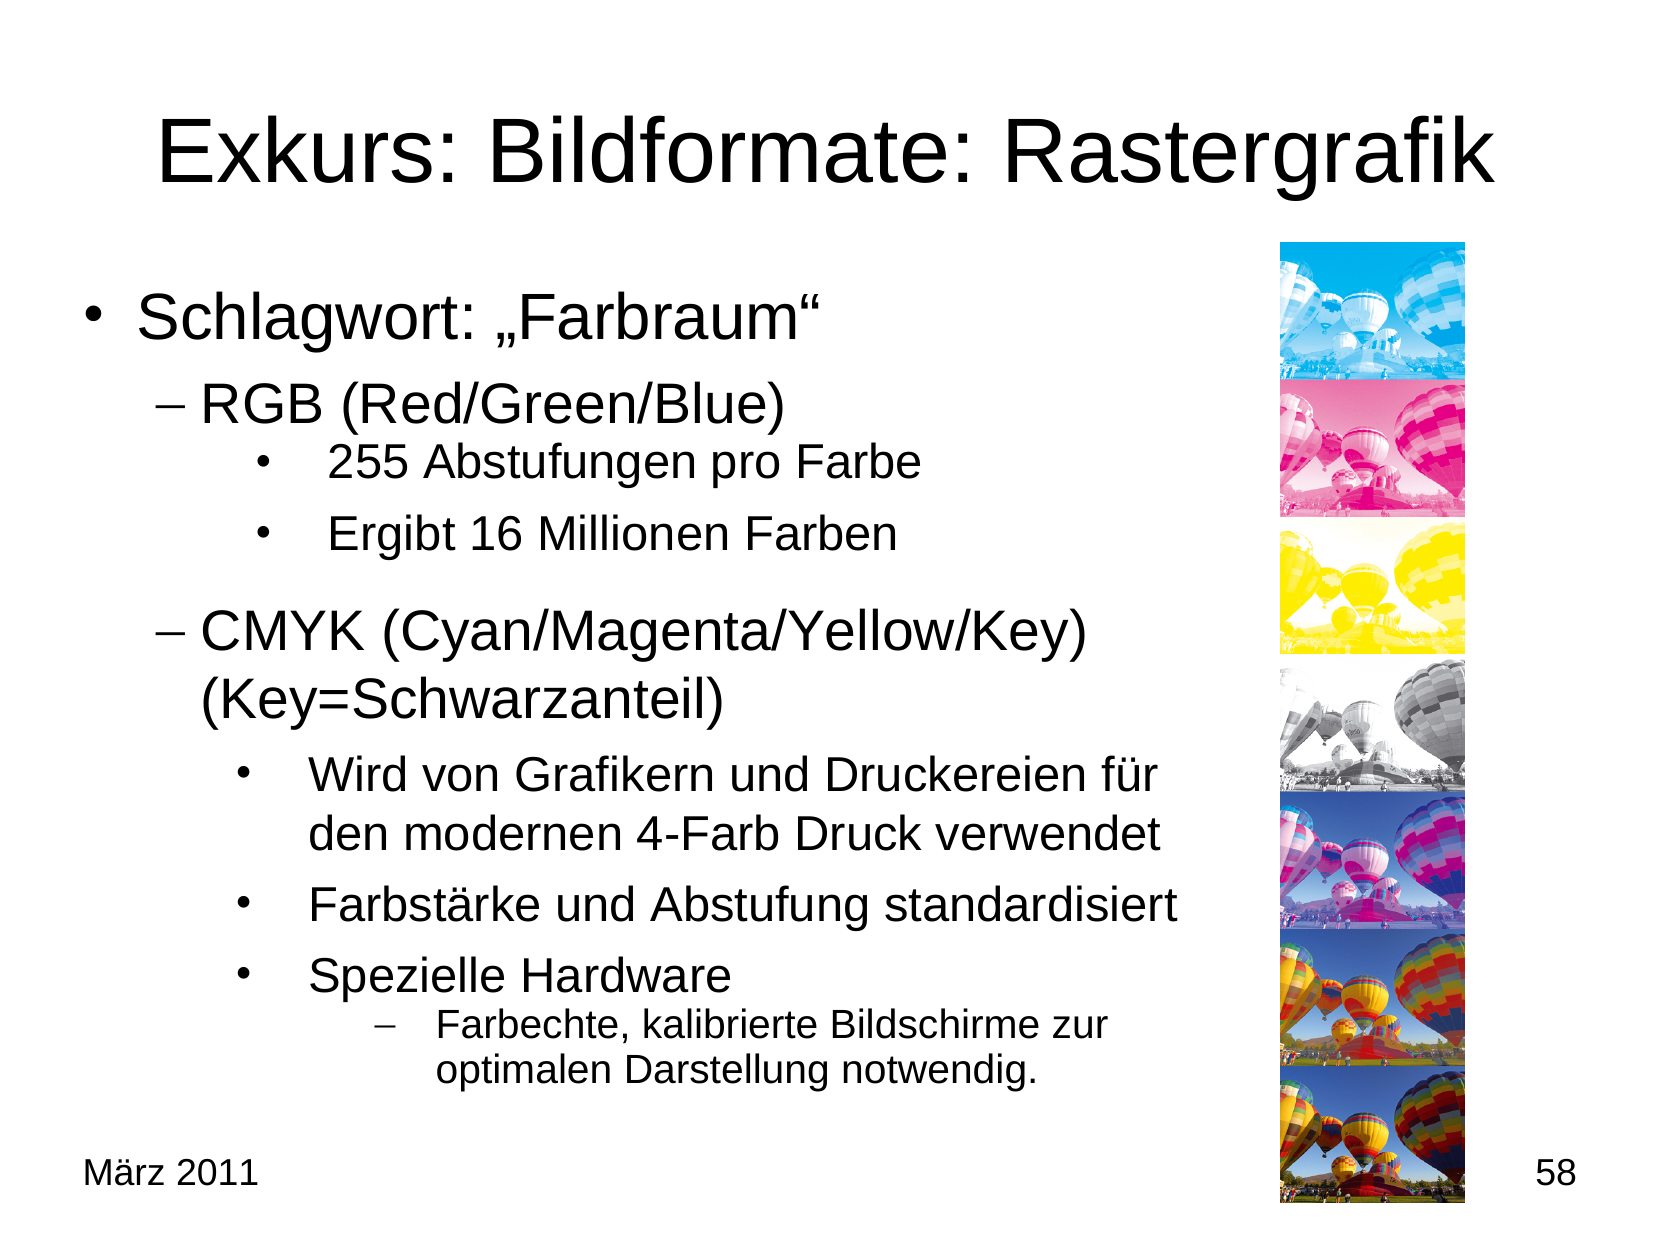

# Exkurs: Bildformate: Rastergrafik
Schlagwort: „Farbraum“
RGB (Red/Green/Blue)
255 Abstufungen pro Farbe
Ergibt 16 Millionen Farben
CMYK (Cyan/Magenta/Yellow/Key) (Key=Schwarzanteil)
Wird von Grafikern und Druckereien für den modernen 4-Farb Druck verwendet
Farbstärke und Abstufung standardisiert
Spezielle Hardware
Farbechte, kalibrierte Bildschirme zur optimalen Darstellung notwendig.
März 2011
58